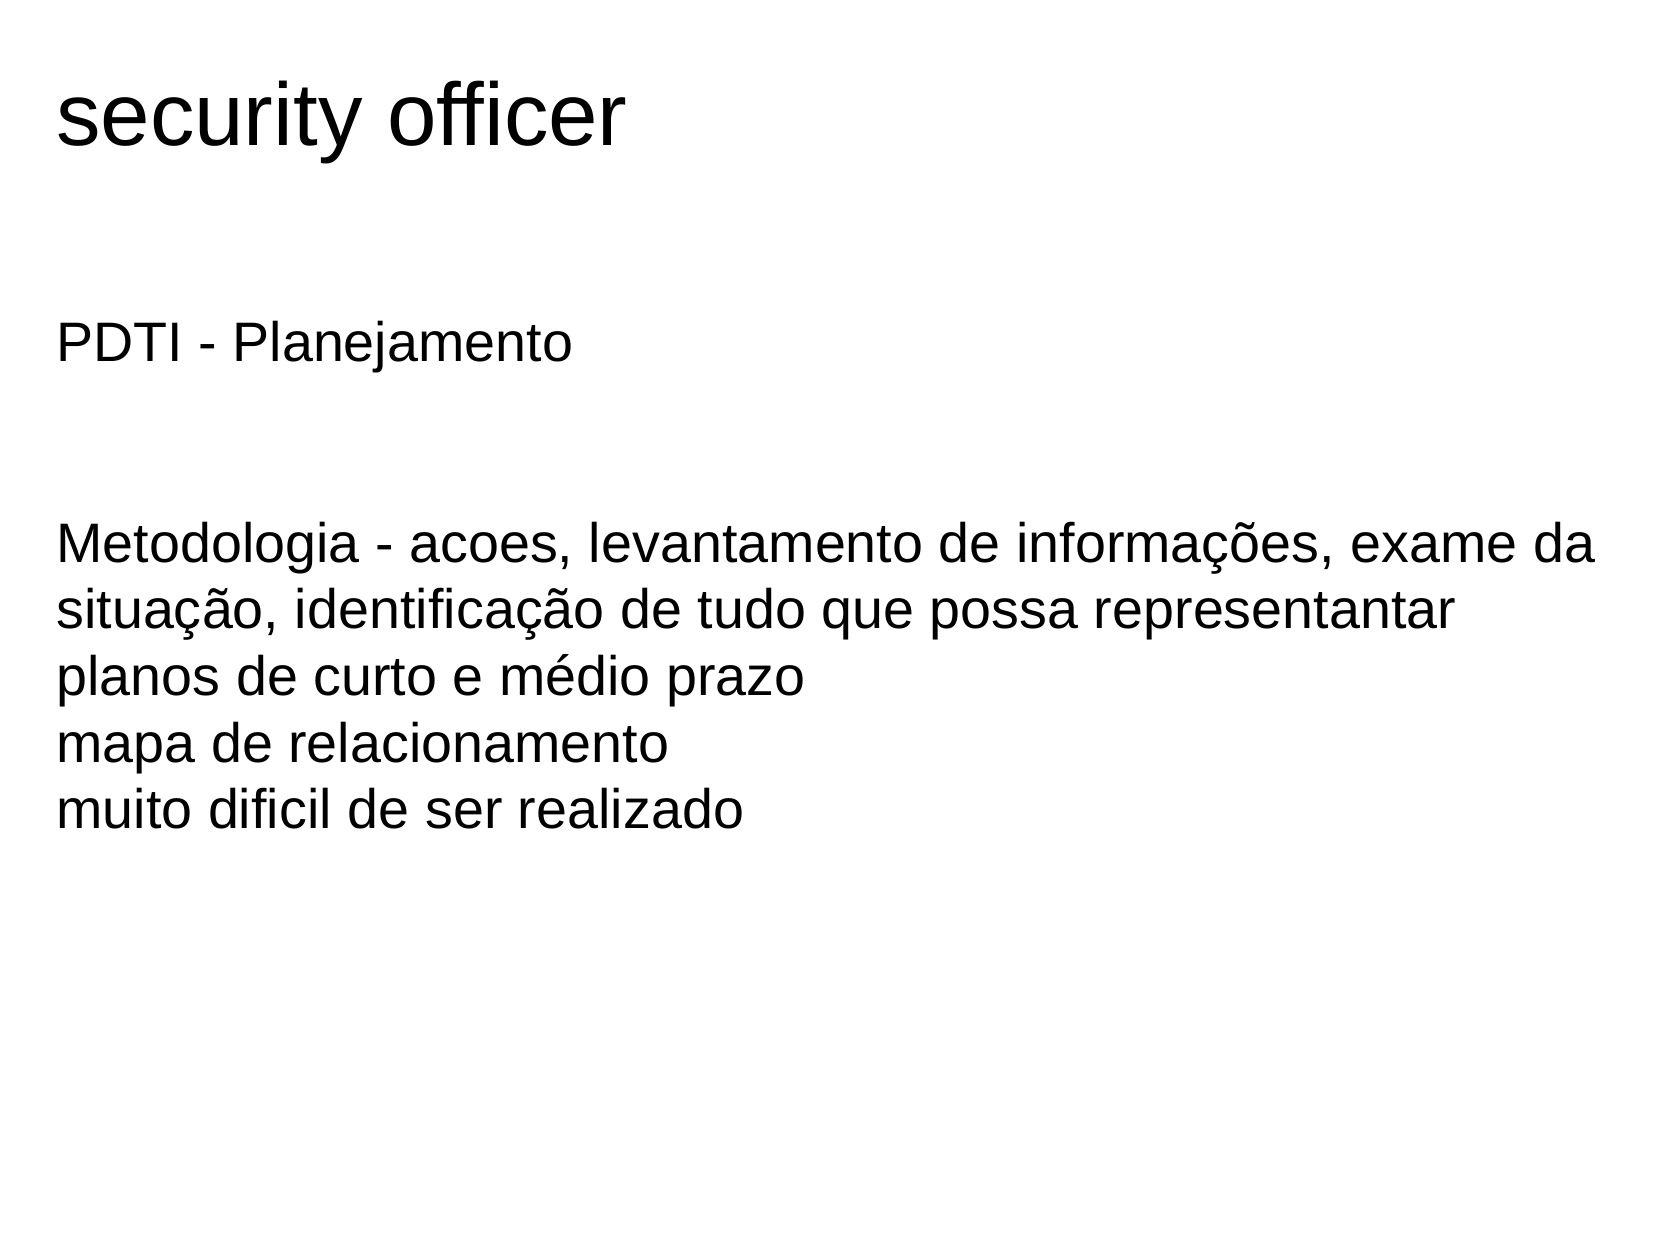

# security officer
PDTI - Planejamento
Metodologia - acoes, levantamento de informações, exame da situação, identificação de tudo que possa representantar
planos de curto e médio prazo
mapa de relacionamento
muito dificil de ser realizado